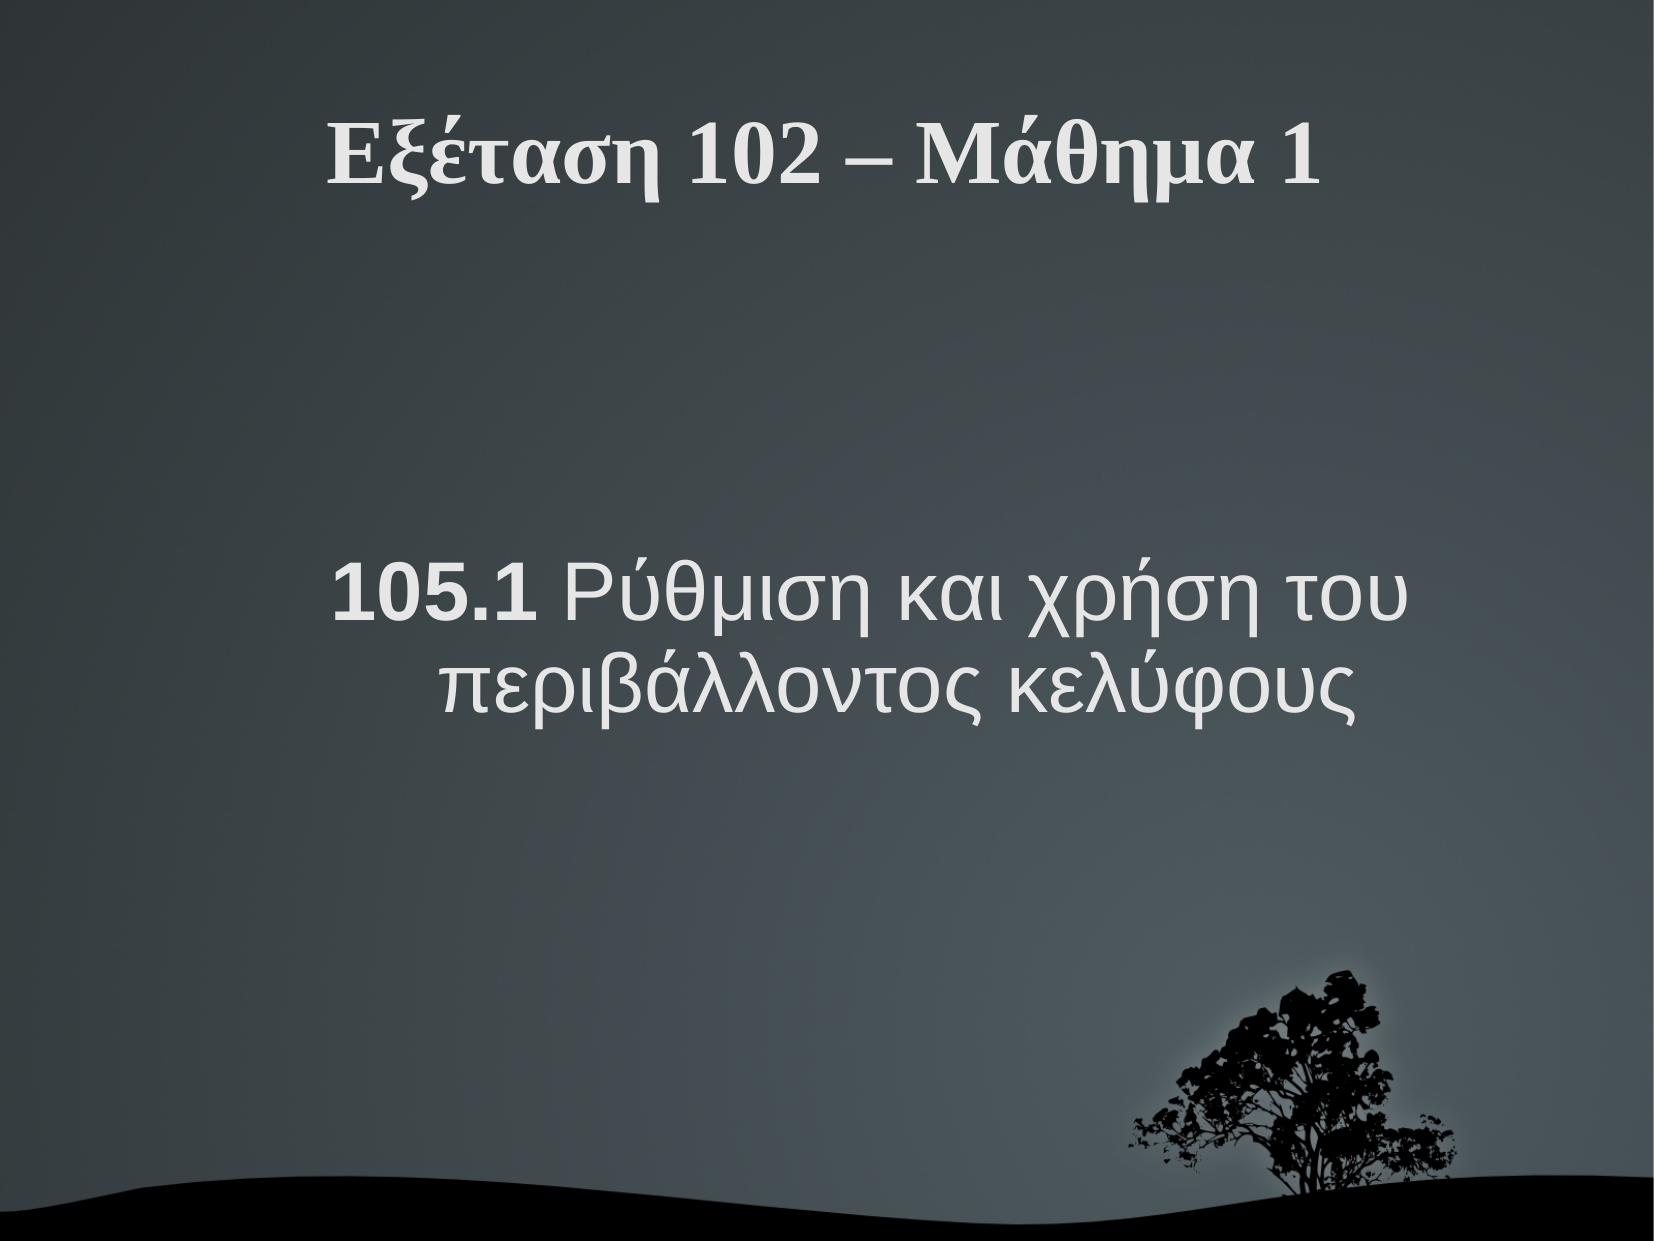

# Εξέταση 102 – Μάθημα 1
105.1 Ρύθμιση και χρήση του περιβάλλοντος κελύφους